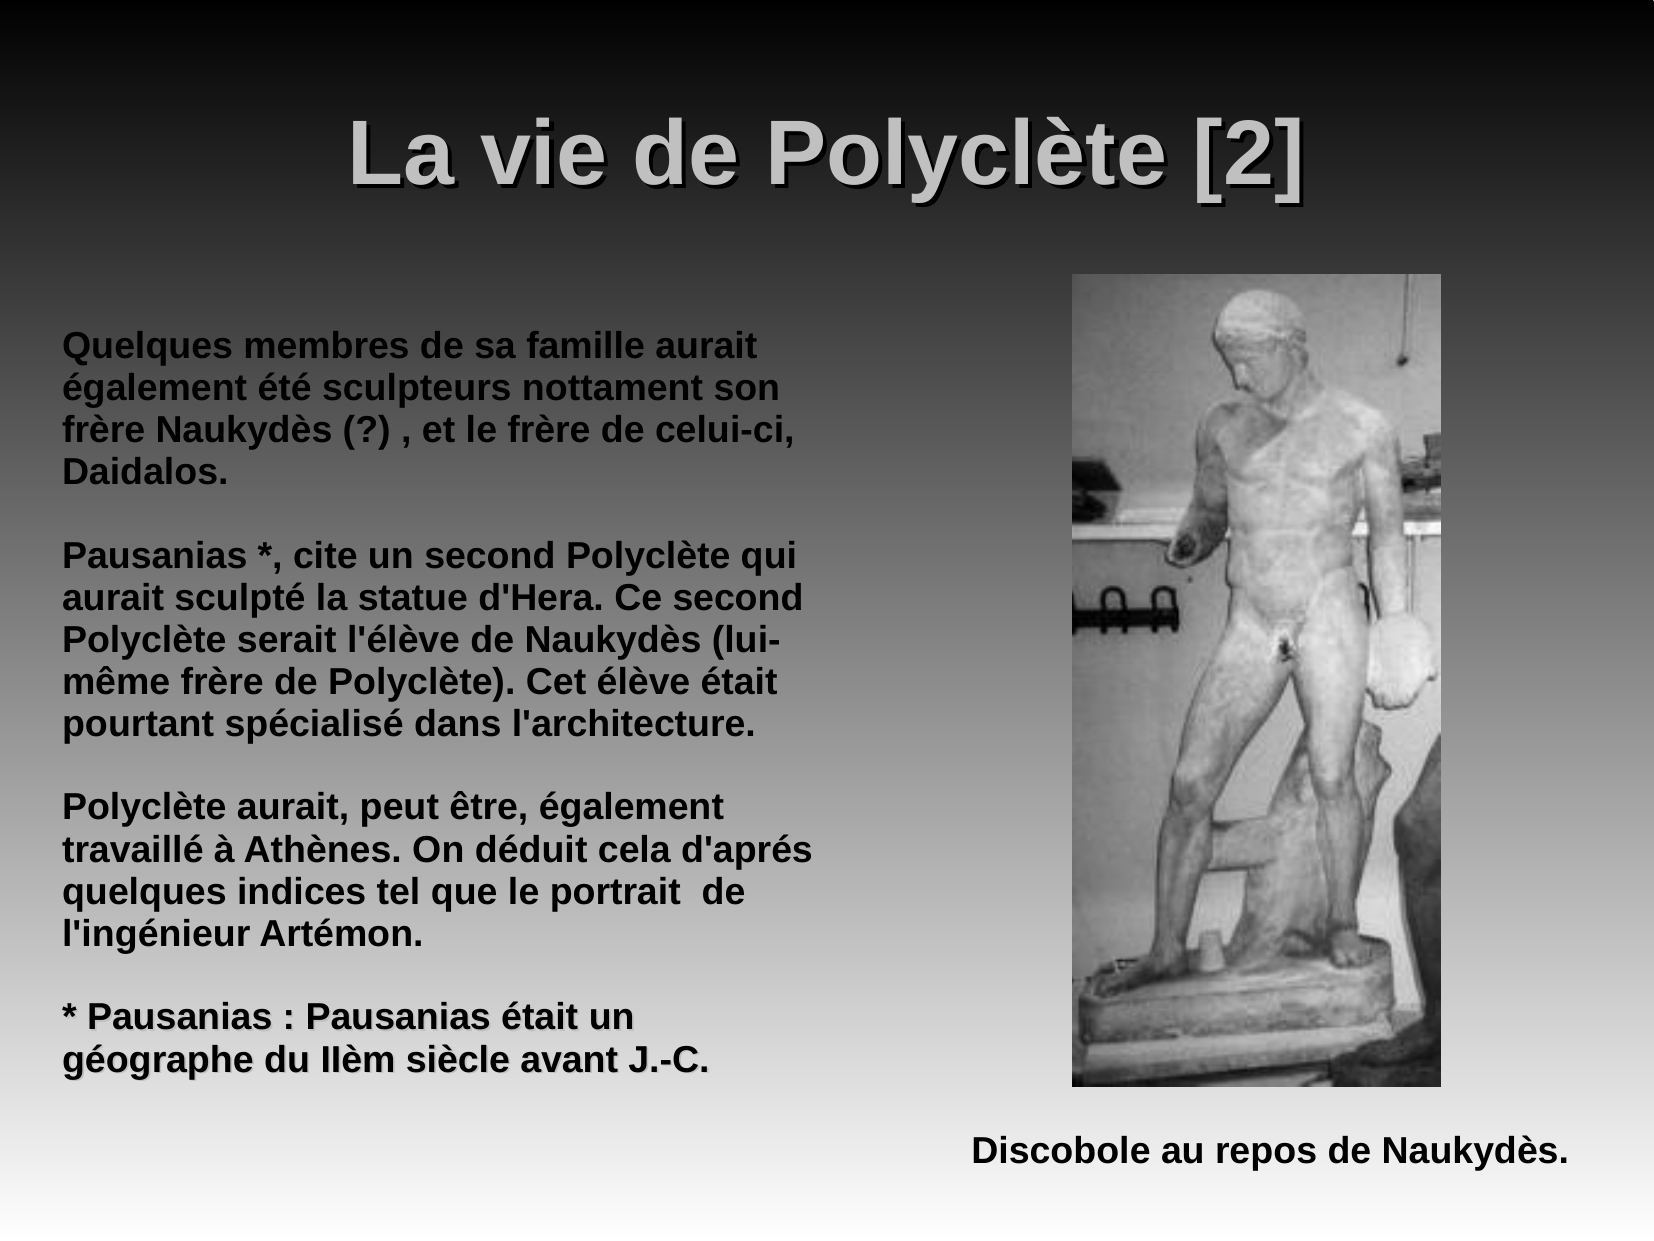

# La vie de Polyclète [2]
Quelques membres de sa famille aurait également été sculpteurs nottament son frère Naukydès (?) , et le frère de celui-ci, Daidalos.
Pausanias *, cite un second Polyclète qui aurait sculpté la statue d'Hera. Ce second Polyclète serait l'élève de Naukydès (lui-même frère de Polyclète). Cet élève était pourtant spécialisé dans l'architecture.
Polyclète aurait, peut être, également travaillé à Athènes. On déduit cela d'aprés quelques indices tel que le portrait de l'ingénieur Artémon.
* Pausanias : Pausanias était un géographe du IIèm siècle avant J.-C.
Discobole au repos de Naukydès.